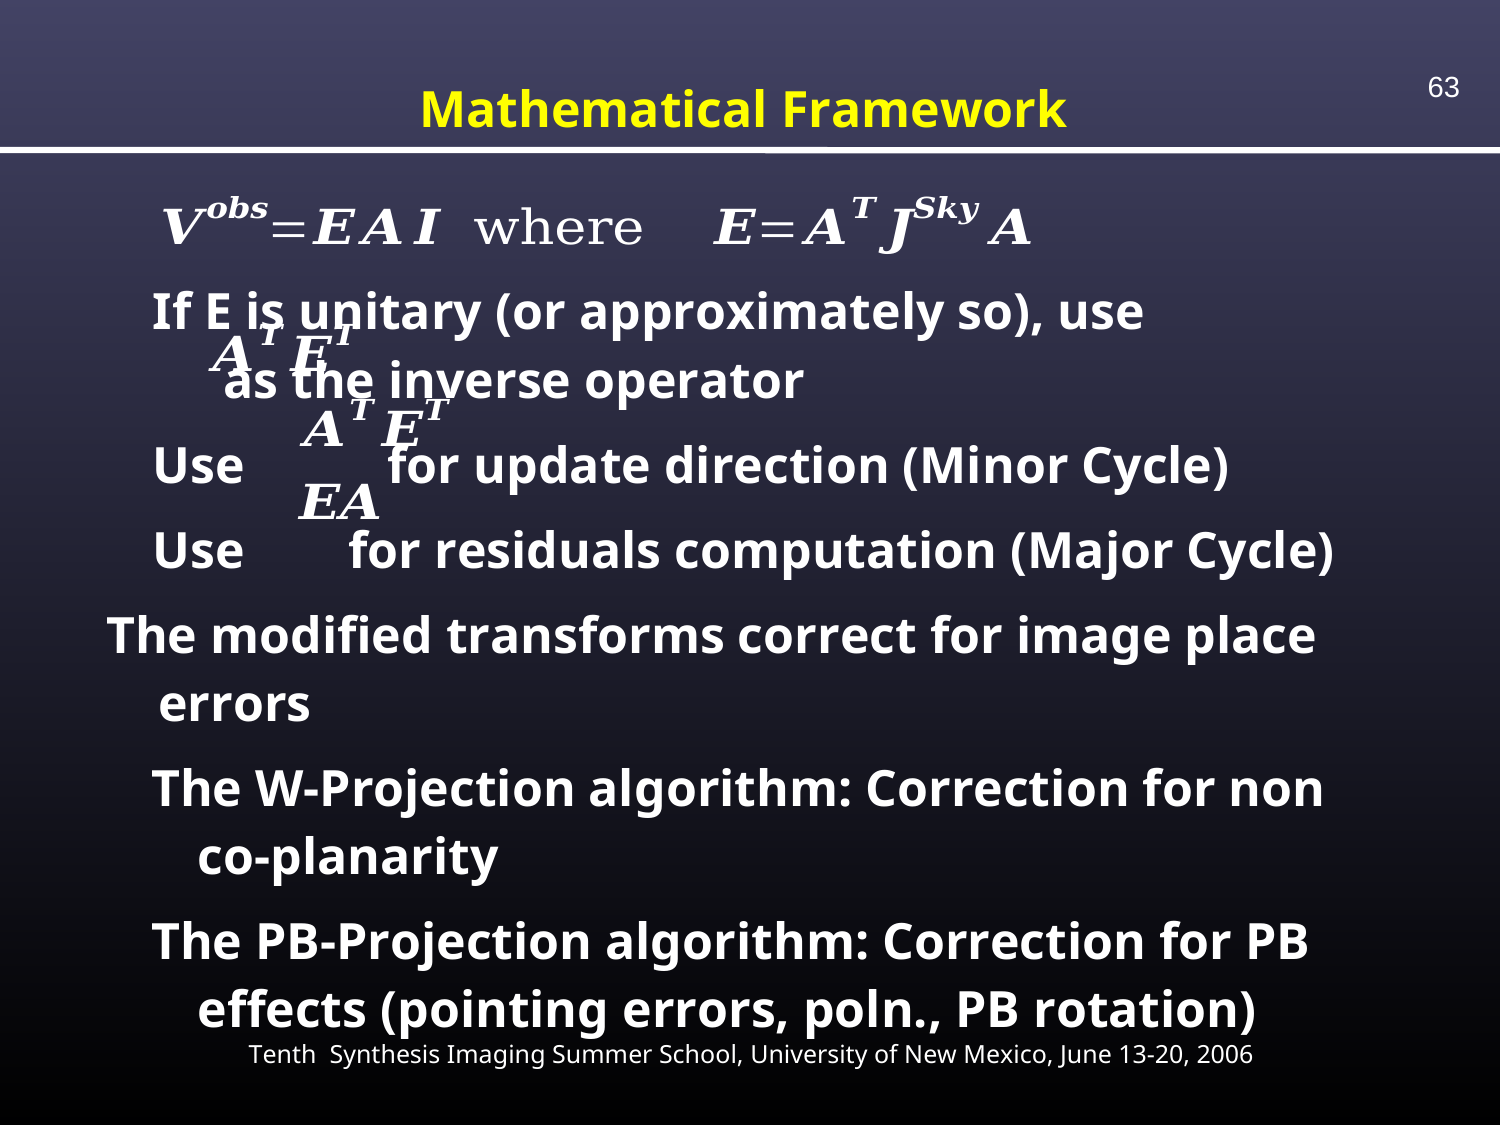

# Mathematical Framework
If E is unitary (or approximately so), use as the inverse operator
Use for update direction (Minor Cycle)
Use for residuals computation (Major Cycle)
The modified transforms correct for image place errors
The W-Projection algorithm: Correction for non co-planarity
The PB-Projection algorithm: Correction for PB effects (pointing errors, poln., PB rotation)